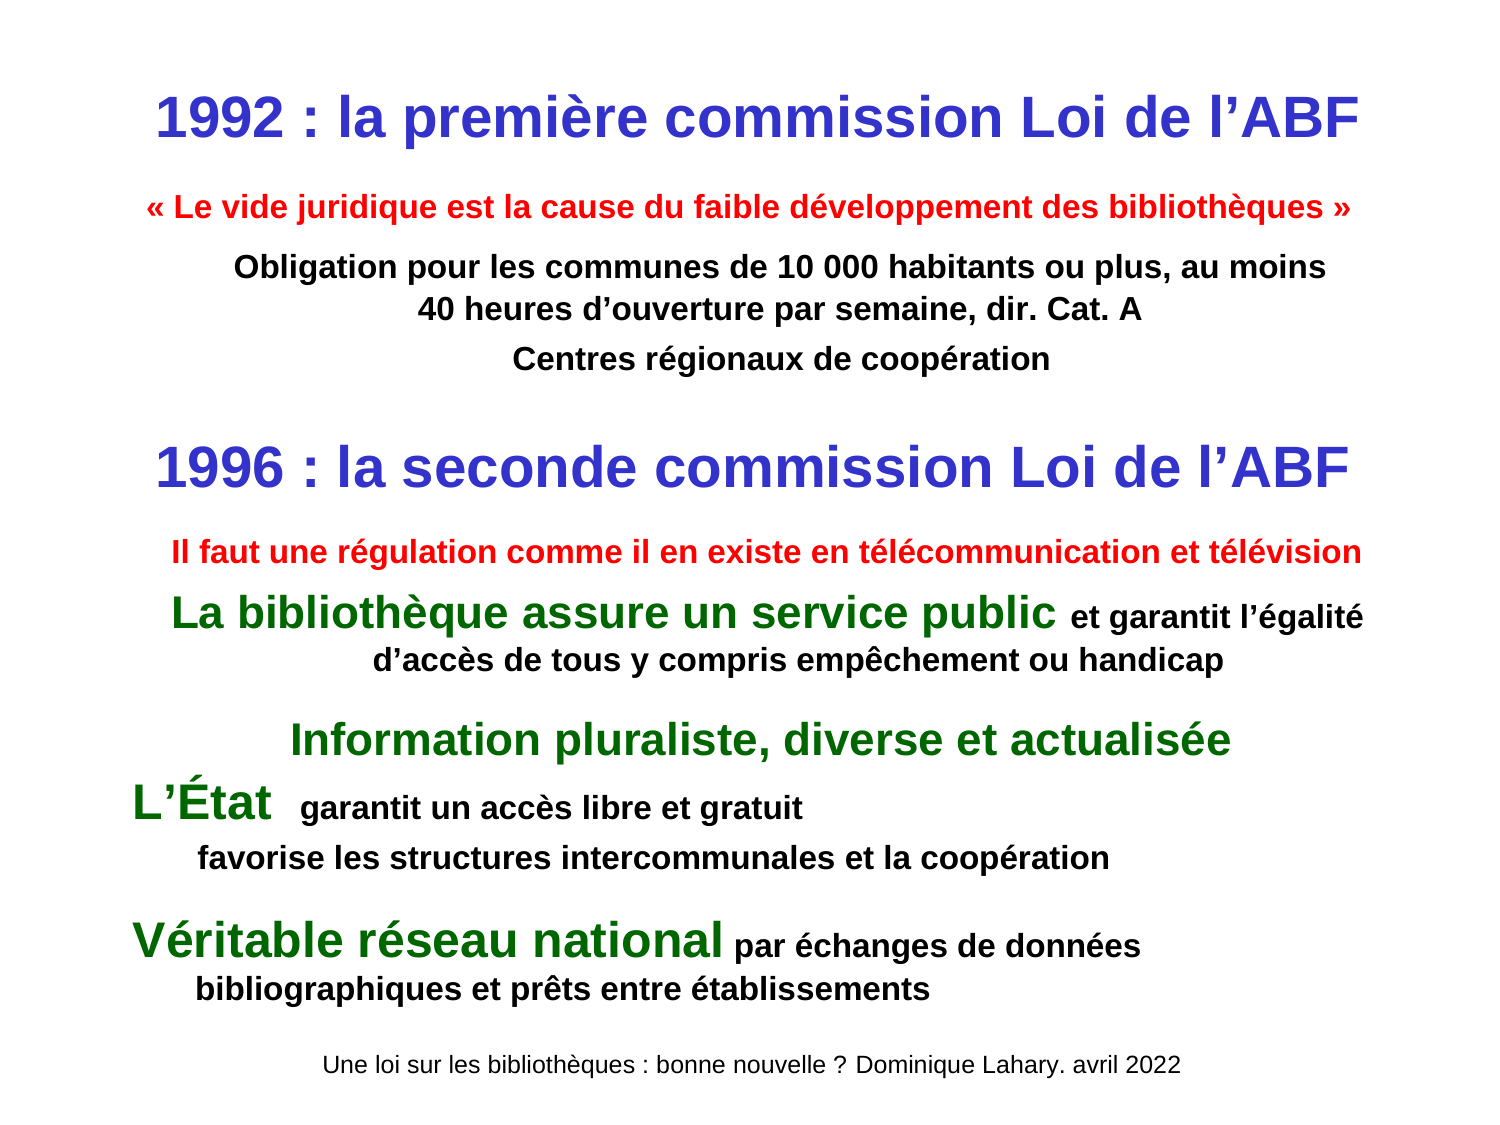

# 1992 : la première commission Loi de l’ABF
« Le vide juridique est la cause du faible développement des bibliothèques »
	Obligation pour les communes de 10 000 habitants ou plus, au moins
40 heures d’ouverture par semaine, dir. Cat. A
 Centres régionaux de coopération
1996 : la seconde commission Loi de l’ABF
Il faut une régulation comme il en existe en télécommunication et télévision
La bibliothèque assure un service public et garantit l’égalité d’accès de tous y compris empêchement ou handicap
Information pluraliste, diverse et actualisée
L’État garantit un accès libre et gratuit
 favorise les structures intercommunales et la coopération
Véritable réseau national par échanges de données bibliographiques et prêts entre établissements
Une loi sur les bibliothèques : bonne nouvelle ? Dominique Lahary. avril 2022